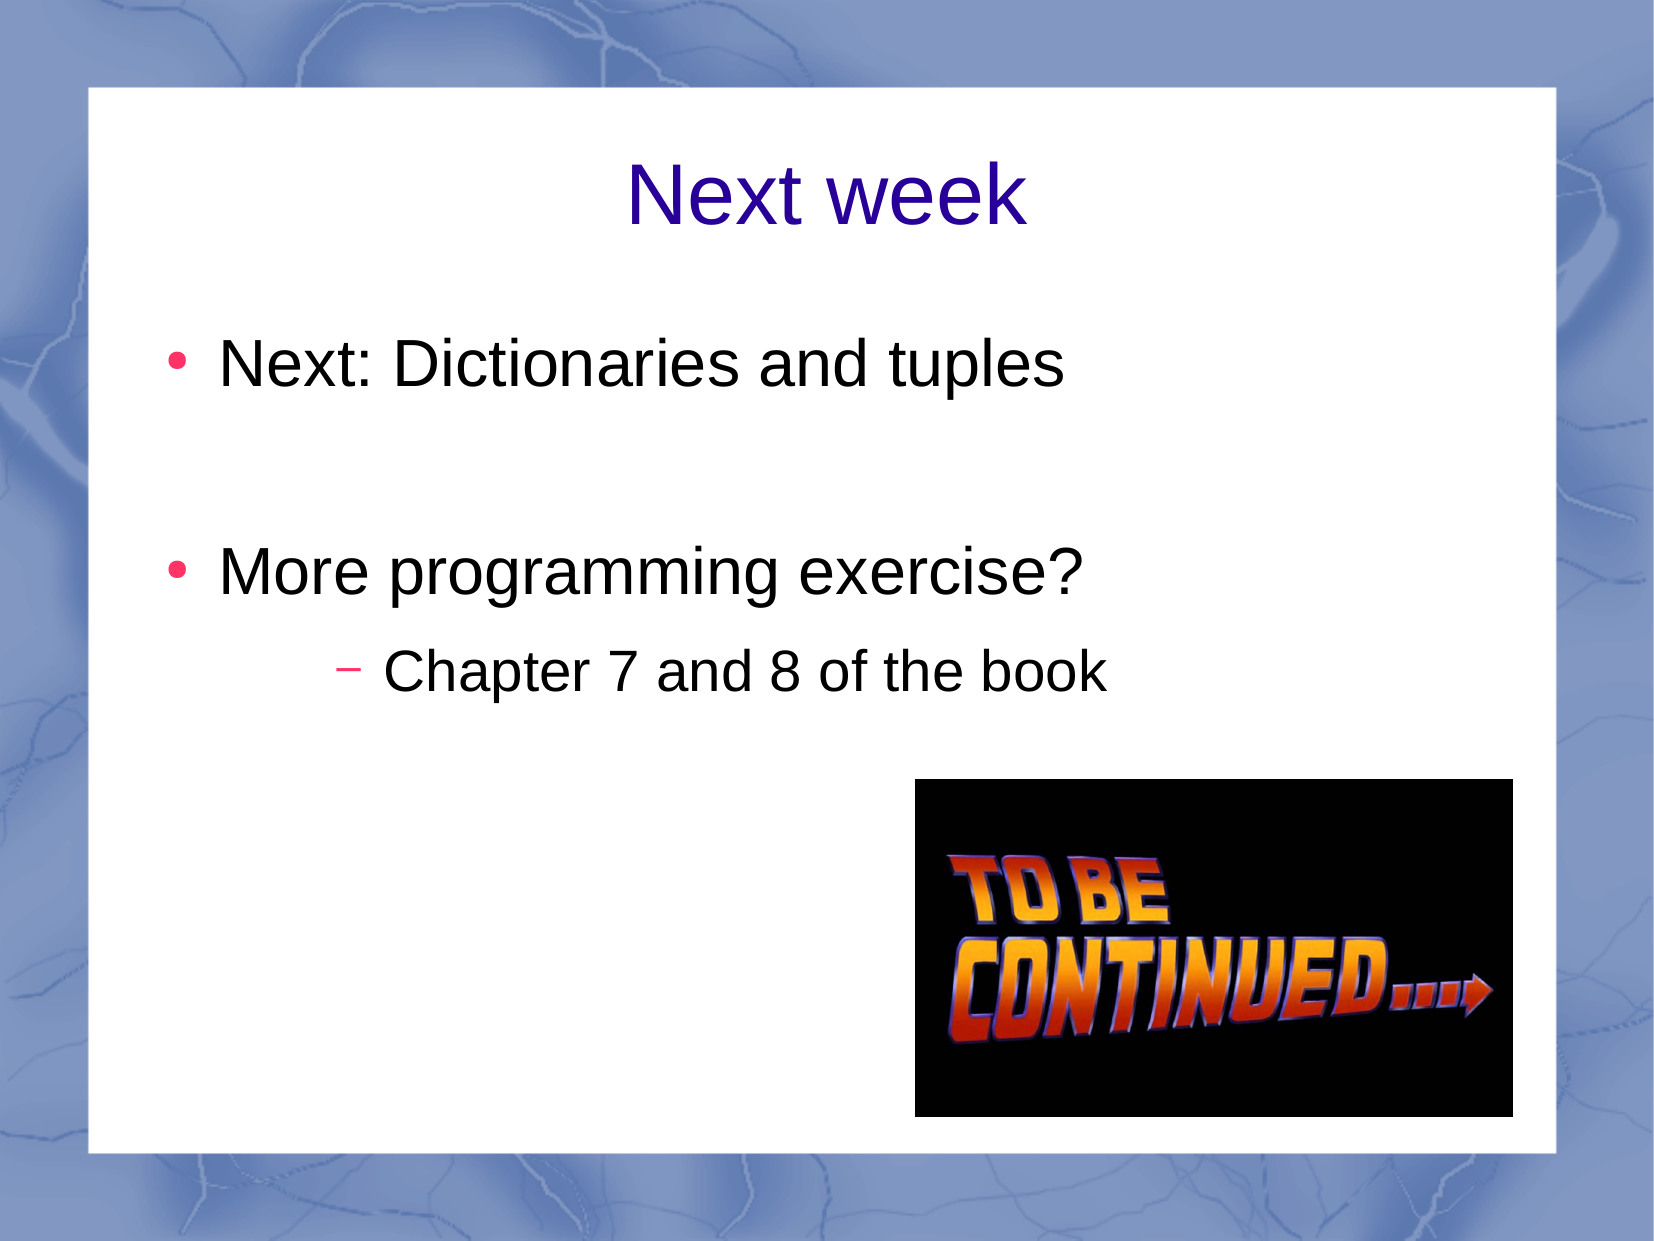

# Next week
Next: Dictionaries and tuples
More programming exercise?
Chapter 7 and 8 of the book